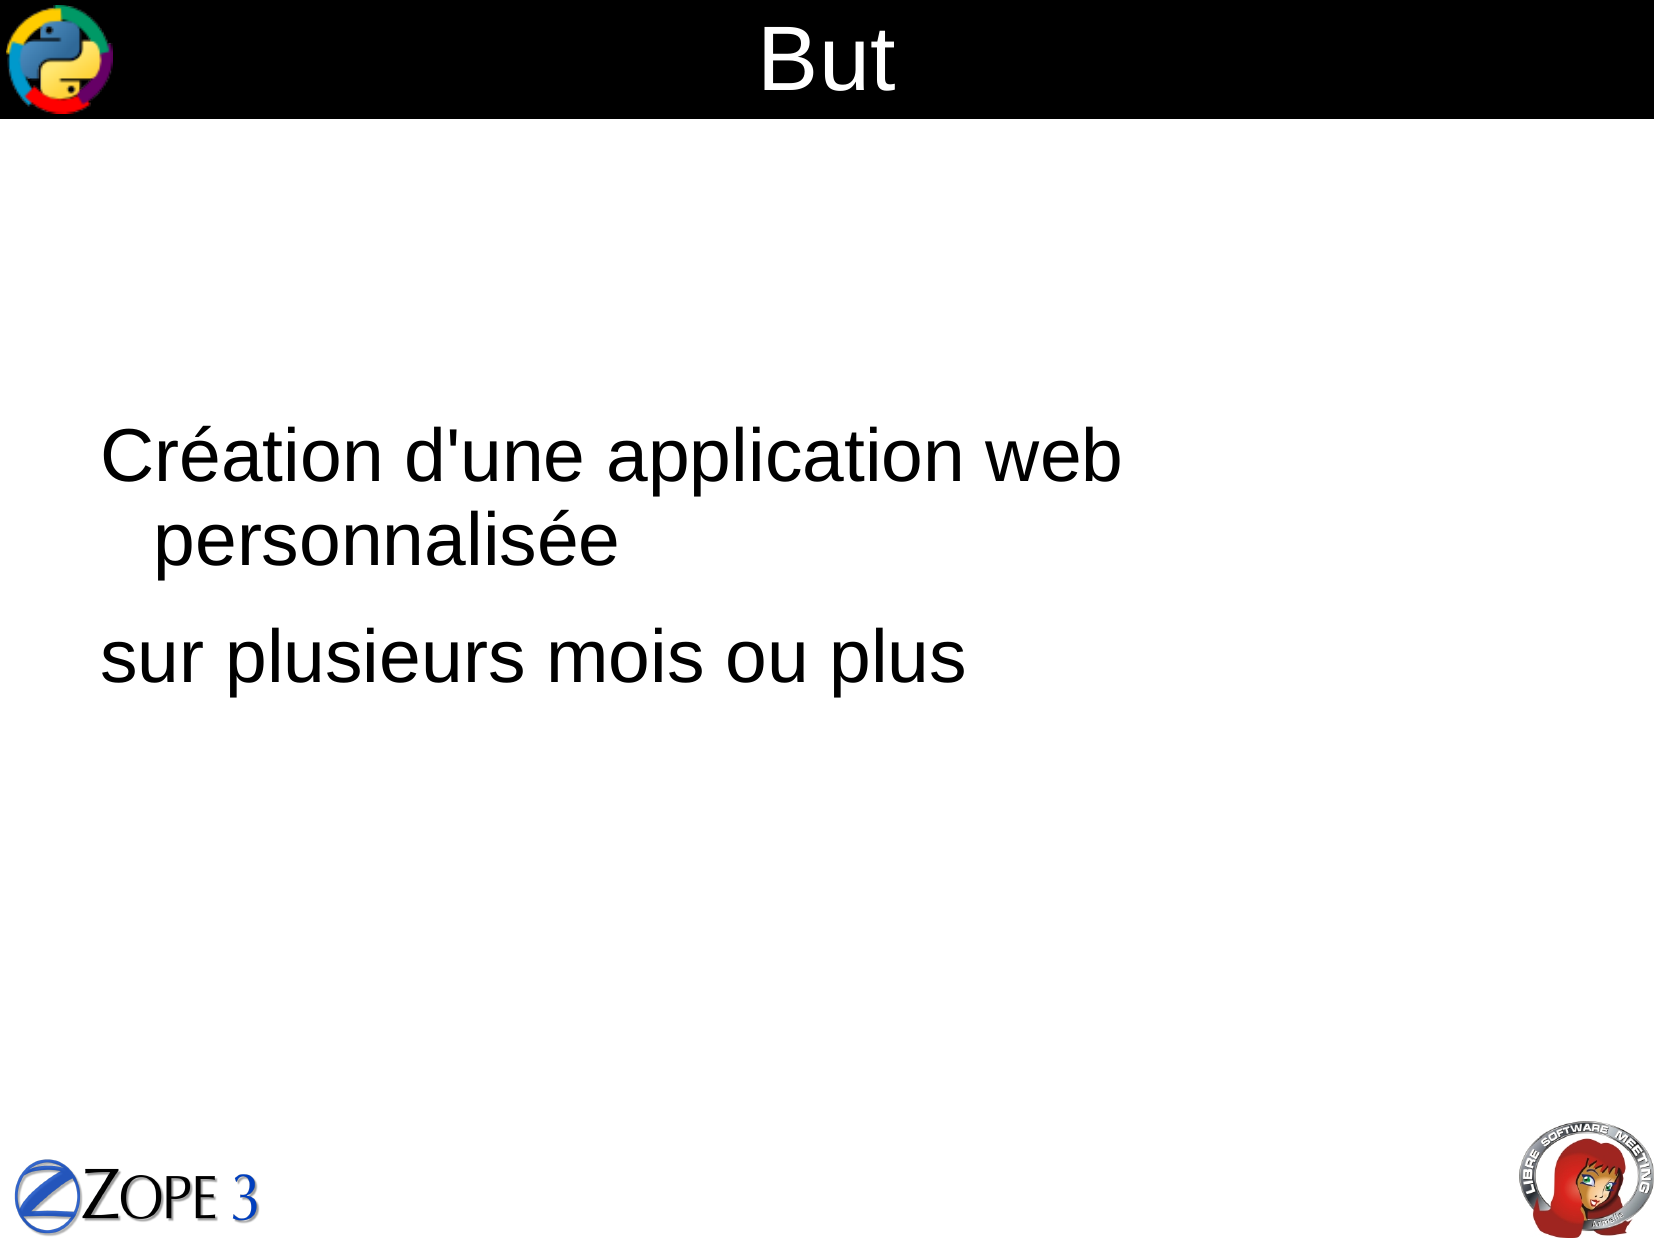

# But
Création d'une application web personnalisée
sur plusieurs mois ou plus